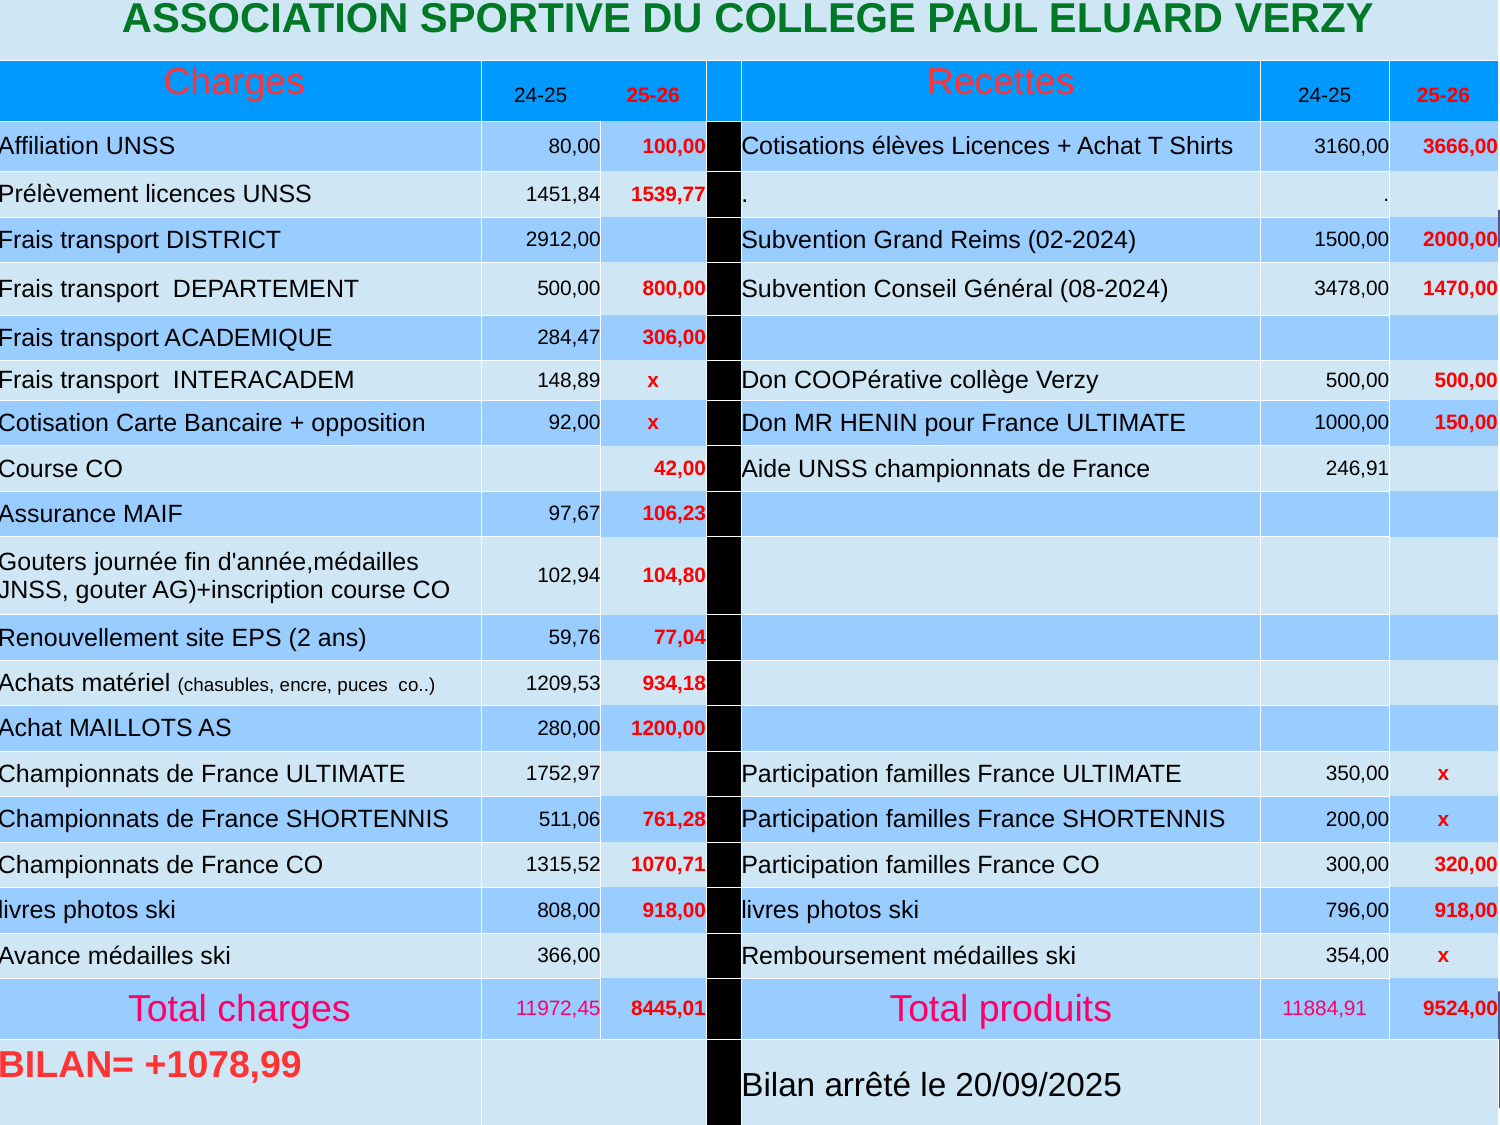

| ASSOCIATION SPORTIVE DU COLLEGE PAUL ELUARD VERZY | | | | | | |
| --- | --- | --- | --- | --- | --- | --- |
| Charges | 24-25 | 25-26 | | Recettes | 24-25 | 25-26 |
| Affiliation UNSS | 80,00 | 100,00 | | Cotisations élèves Licences + Achat T Shirts | 3160,00 | 3666,00 |
| Prélèvement licences UNSS | 1451,84 | 1539,77 | | . | . | |
| Frais transport DISTRICT | 2912,00 | | | Subvention Grand Reims (02-2024) | 1500,00 | 2000,00 |
| Frais transport DEPARTEMENT | 500,00 | 800,00 | | Subvention Conseil Général (08-2024) | 3478,00 | 1470,00 |
| Frais transport ACADEMIQUE | 284,47 | 306,00 | | | | |
| Frais transport INTERACADEM | 148,89 | x | | Don COOPérative collège Verzy | 500,00 | 500,00 |
| Cotisation Carte Bancaire + opposition | 92,00 | x | | Don MR HENIN pour France ULTIMATE | 1000,00 | 150,00 |
| Course CO | | 42,00 | | Aide UNSS championnats de France | 246,91 | |
| Assurance MAIF | 97,67 | 106,23 | | | | |
| Gouters journée fin d'année,médailles JNSS, gouter AG)+inscription course CO | 102,94 | 104,80 | | | | |
| Renouvellement site EPS (2 ans) | 59,76 | 77,04 | | | | |
| Achats matériel (chasubles, encre, puces co..) | 1209,53 | 934,18 | | | | |
| Achat MAILLOTS AS | 280,00 | 1200,00 | | | | |
| Championnats de France ULTIMATE | 1752,97 | | | Participation familles France ULTIMATE | 350,00 | x |
| Championnats de France SHORTENNIS | 511,06 | 761,28 | | Participation familles France SHORTENNIS | 200,00 | x |
| Championnats de France CO | 1315,52 | 1070,71 | | Participation familles France CO | 300,00 | 320,00 |
| livres photos ski | 808,00 | 918,00 | | livres photos ski | 796,00 | 918,00 |
| Avance médailles ski | 366,00 | | | Remboursement médailles ski | 354,00 | x |
| Total charges | 11972,45 | 8445,01 | | Total produits | 11884,91 | 9524,00 |
| BILAN= +1078,99 | | | | Bilan arrêté le 20/09/2025 | | |